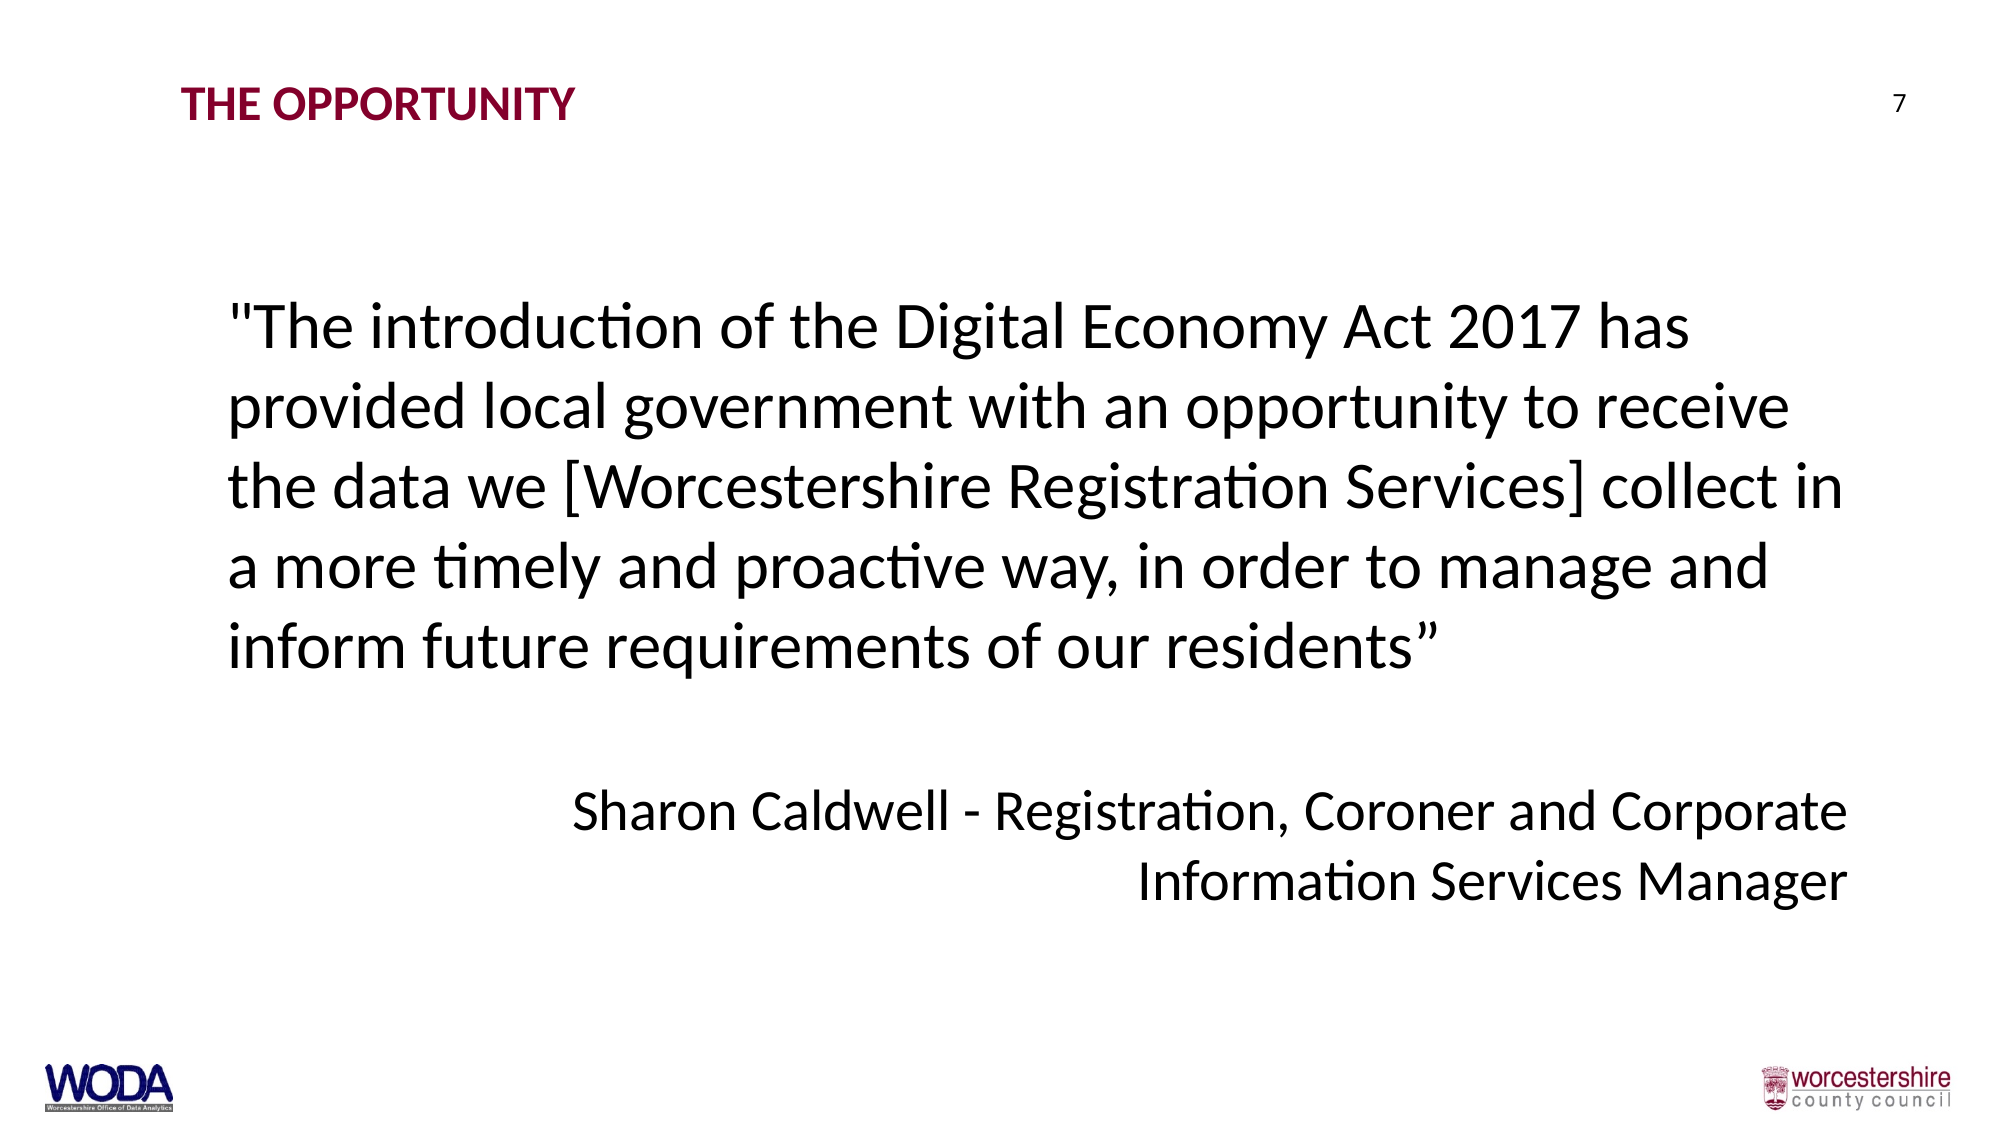

THE OPPORTUNITY
"The introduction of the Digital Economy Act 2017 has provided local government with an opportunity to receive the data we [Worcestershire Registration Services] collect in a more timely and proactive way, in order to manage and inform future requirements of our residents”
Sharon Caldwell - Registration, Coroner and Corporate Information Services Manager